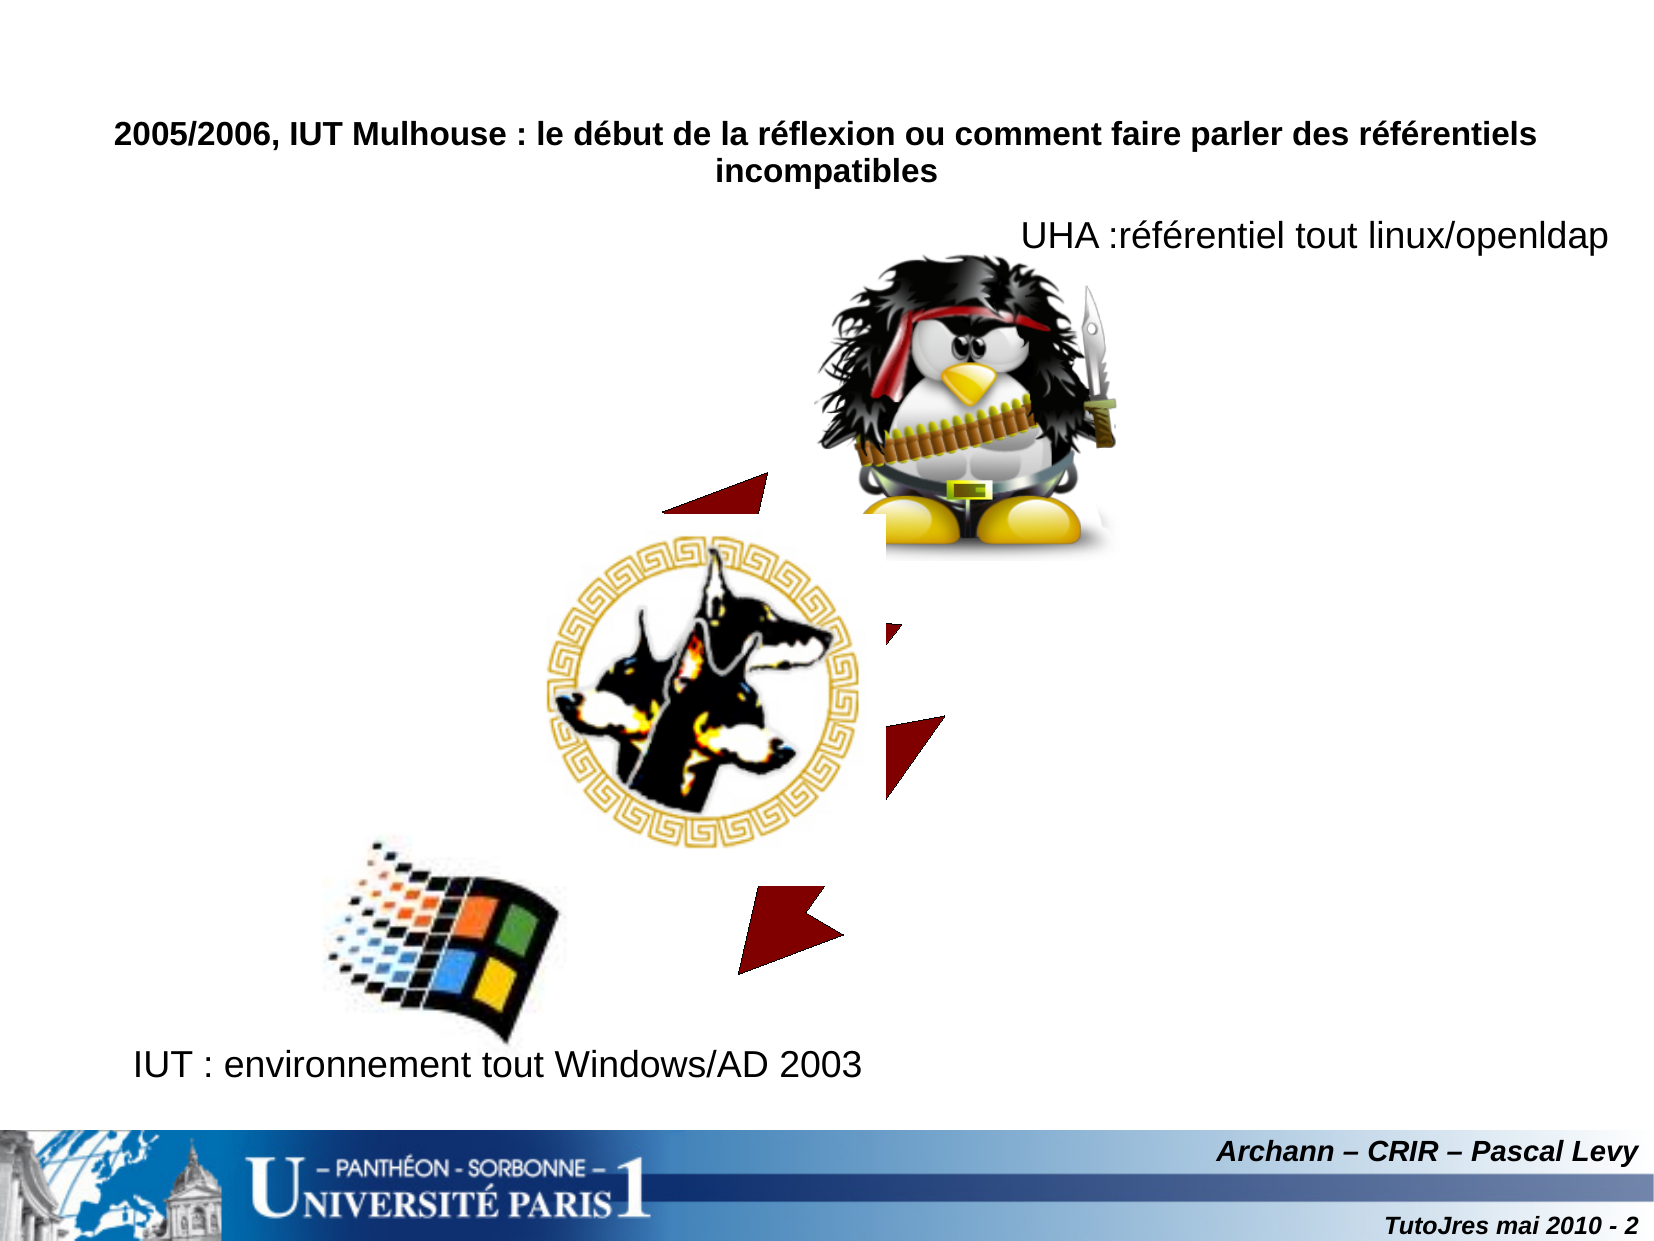

# 2005/2006, IUT Mulhouse : le début de la réflexion ou comment faire parler des référentiels incompatibles
UHA :référentiel tout linux/openldap
IUT : environnement tout Windows/AD 2003